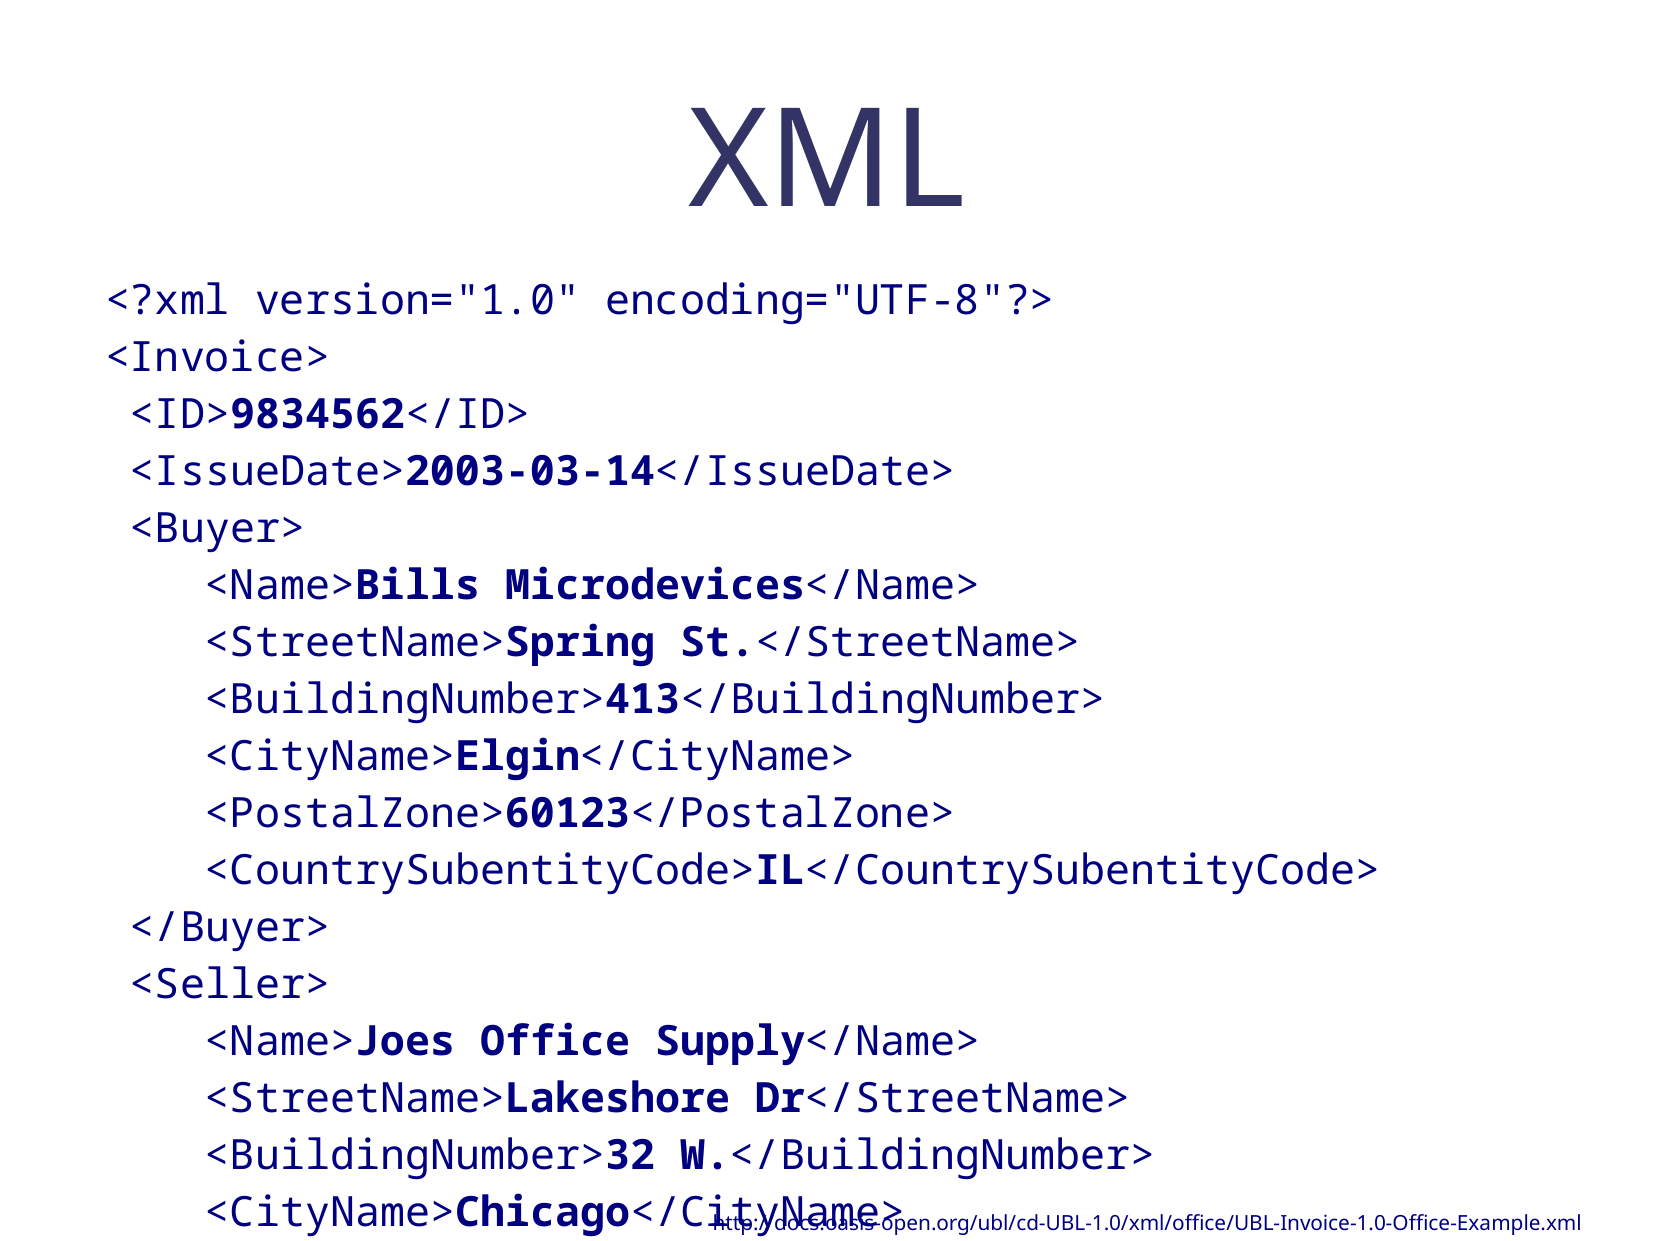

# XML
<?xml version="1.0" encoding="UTF-8"?>
<Invoice>
 <ID>9834562</ID>
 <IssueDate>2003-03-14</IssueDate>
 <Buyer>
 <Name>Bills Microdevices</Name>
 <StreetName>Spring St.</StreetName>
 <BuildingNumber>413</BuildingNumber>
 <CityName>Elgin</CityName>
 <PostalZone>60123</PostalZone>
 <CountrySubentityCode>IL</CountrySubentityCode>
 </Buyer>
 <Seller>
 <Name>Joes Office Supply</Name>
 <StreetName>Lakeshore Dr</StreetName>
 <BuildingNumber>32 W.</BuildingNumber>
 <CityName>Chicago</CityName>
 <PostalZone>60022</PostalZone>
 <CountrySubentityCode>IL</CountrySubentityCode>
</Seller>
http://docs.oasis-open.org/ubl/cd-UBL-1.0/xml/office/UBL-Invoice-1.0-Office-Example.xml